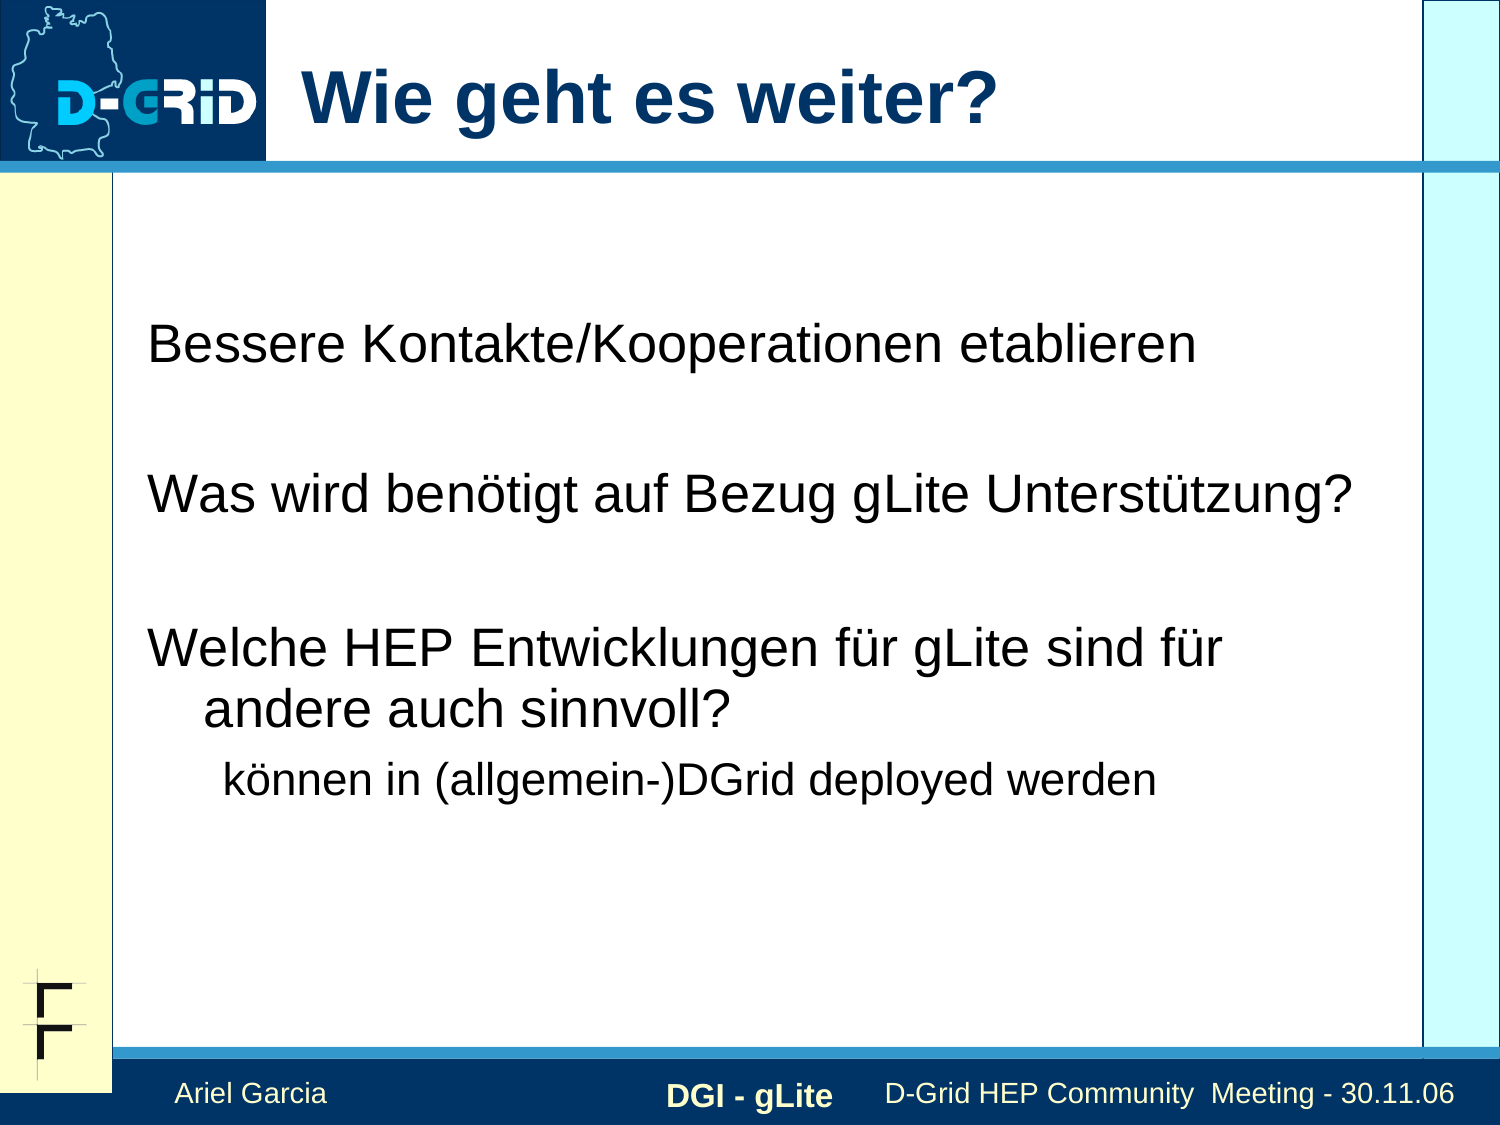

# Wie geht es weiter?
Bessere Kontakte/Kooperationen etablieren
Was wird benötigt auf Bezug gLite Unterstützung?
Welche HEP Entwicklungen für gLite sind für andere auch sinnvoll?
können in (allgemein-)DGrid deployed werden